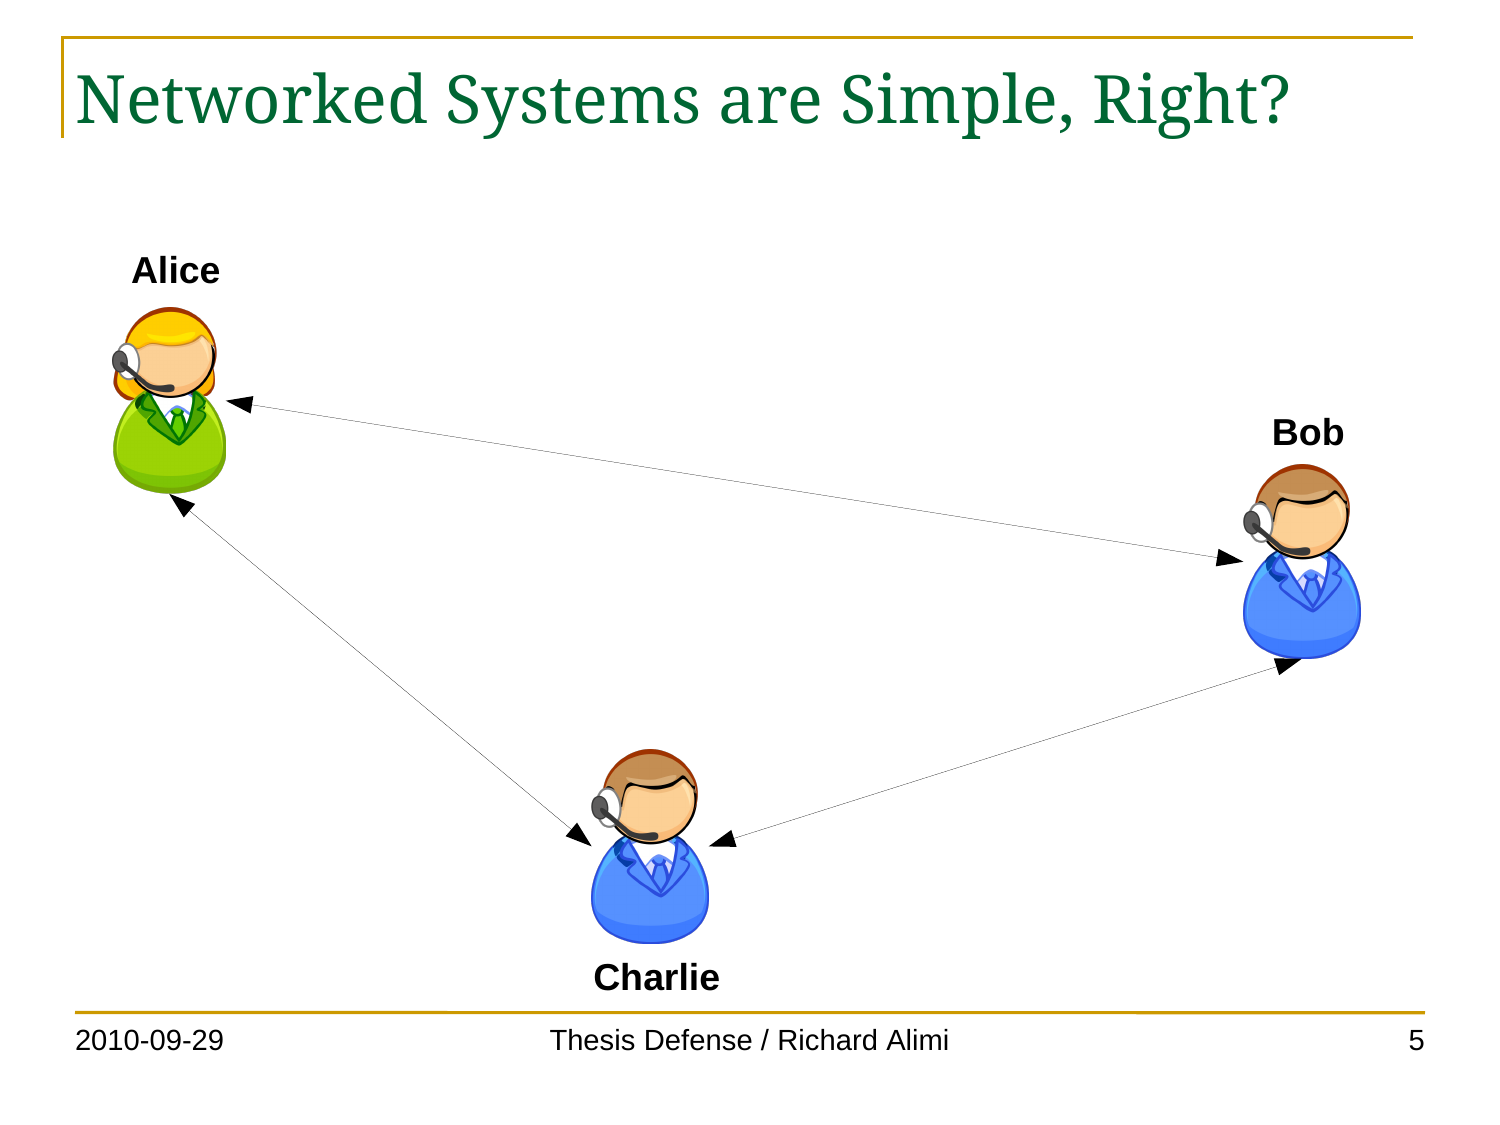

# Networked Systems are Simple, Right?
Alice
Bob
Charlie
2010-09-29
Thesis Defense / Richard Alimi
5